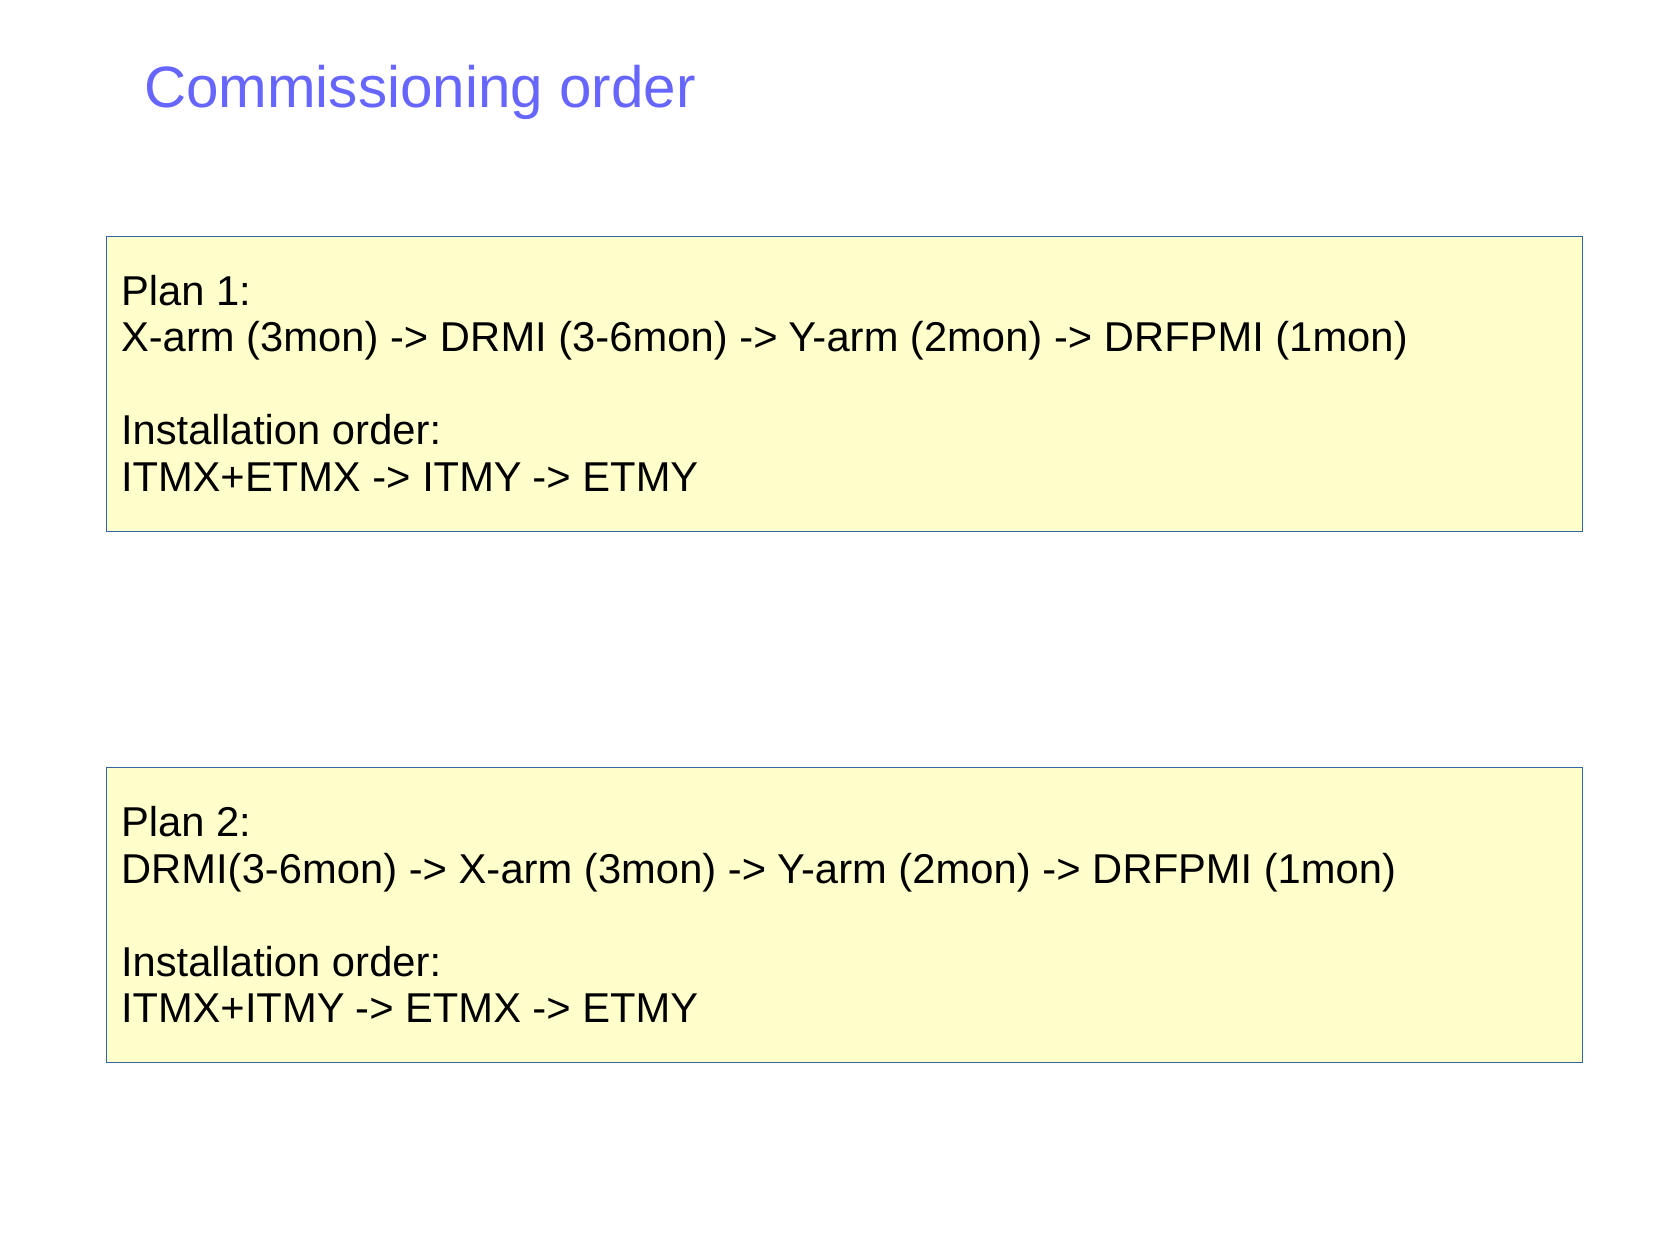

Commissioning order
Plan 1:
X-arm (3mon) -> DRMI (3-6mon) -> Y-arm (2mon) -> DRFPMI (1mon)
Installation order:
ITMX+ETMX -> ITMY -> ETMY
Plan 2:
DRMI(3-6mon) -> X-arm (3mon) -> Y-arm (2mon) -> DRFPMI (1mon)
Installation order:
ITMX+ITMY -> ETMX -> ETMY